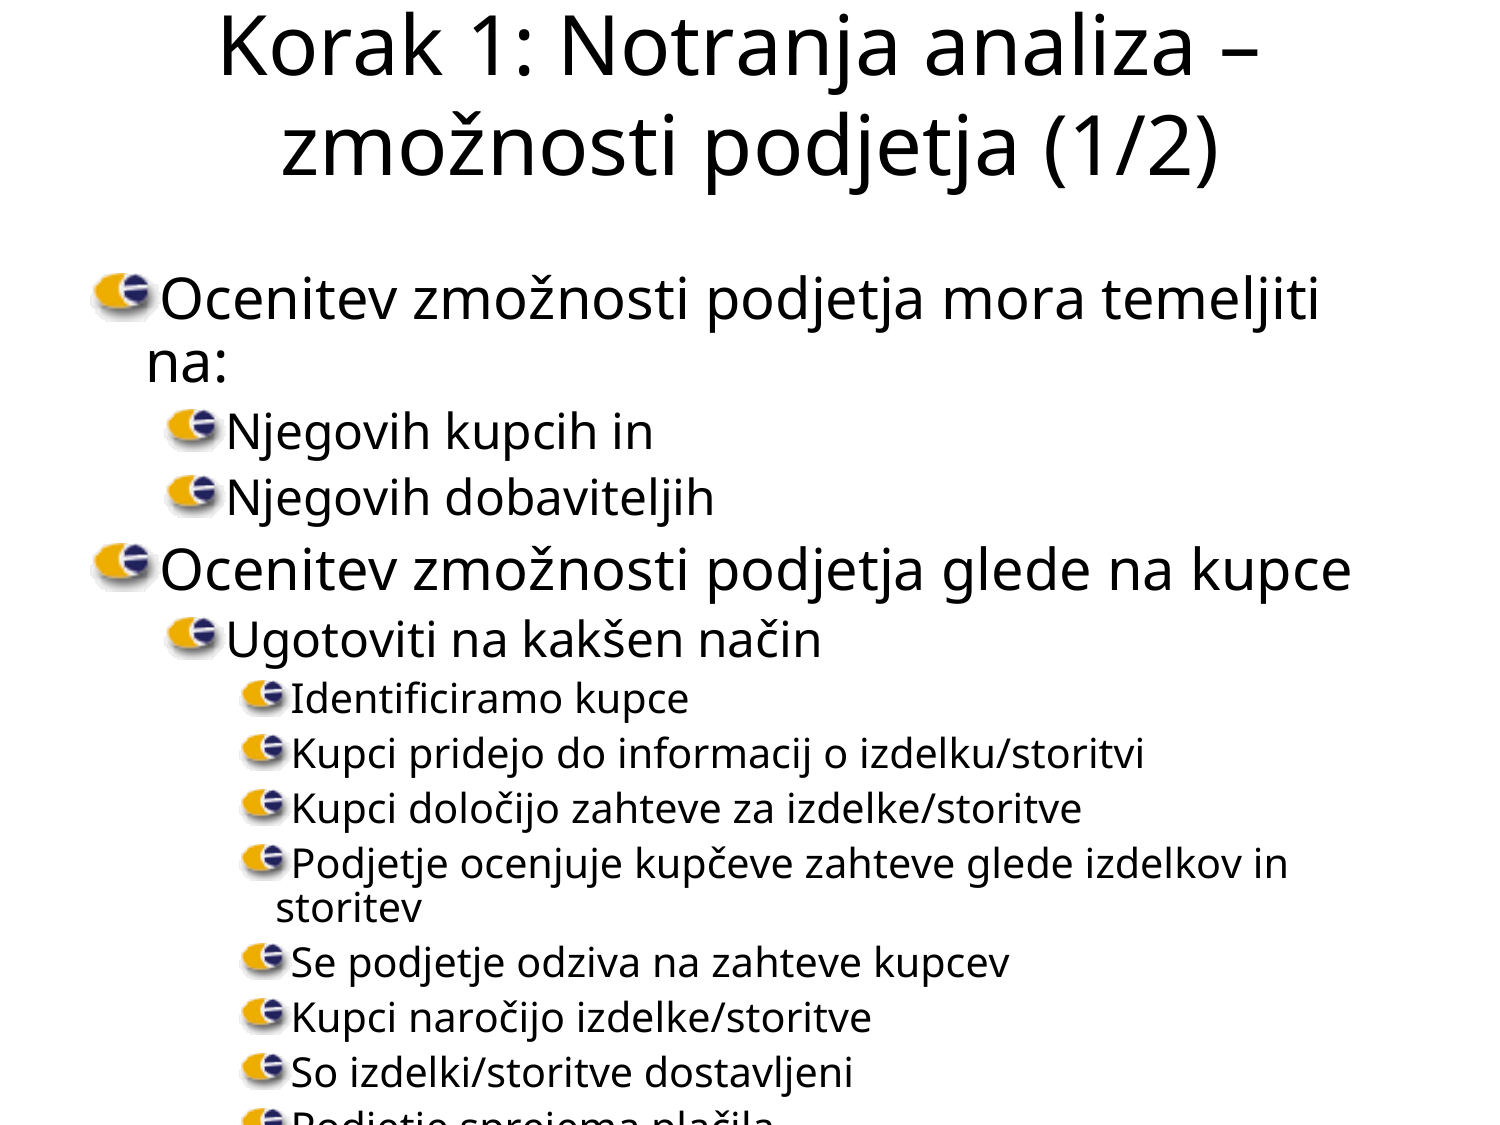

# Korak 1: Notranja analiza – zmožnosti podjetja (1/2)
Ocenitev zmožnosti podjetja mora temeljiti na:
Njegovih kupcih in
Njegovih dobaviteljih
Ocenitev zmožnosti podjetja glede na kupce
Ugotoviti na kakšen način
Identificiramo kupce
Kupci pridejo do informacij o izdelku/storitvi
Kupci določijo zahteve za izdelke/storitve
Podjetje ocenjuje kupčeve zahteve glede izdelkov in storitev
Se podjetje odziva na zahteve kupcev
Kupci naročijo izdelke/storitve
So izdelki/storitve dostavljeni
Podjetje sprejema plačila